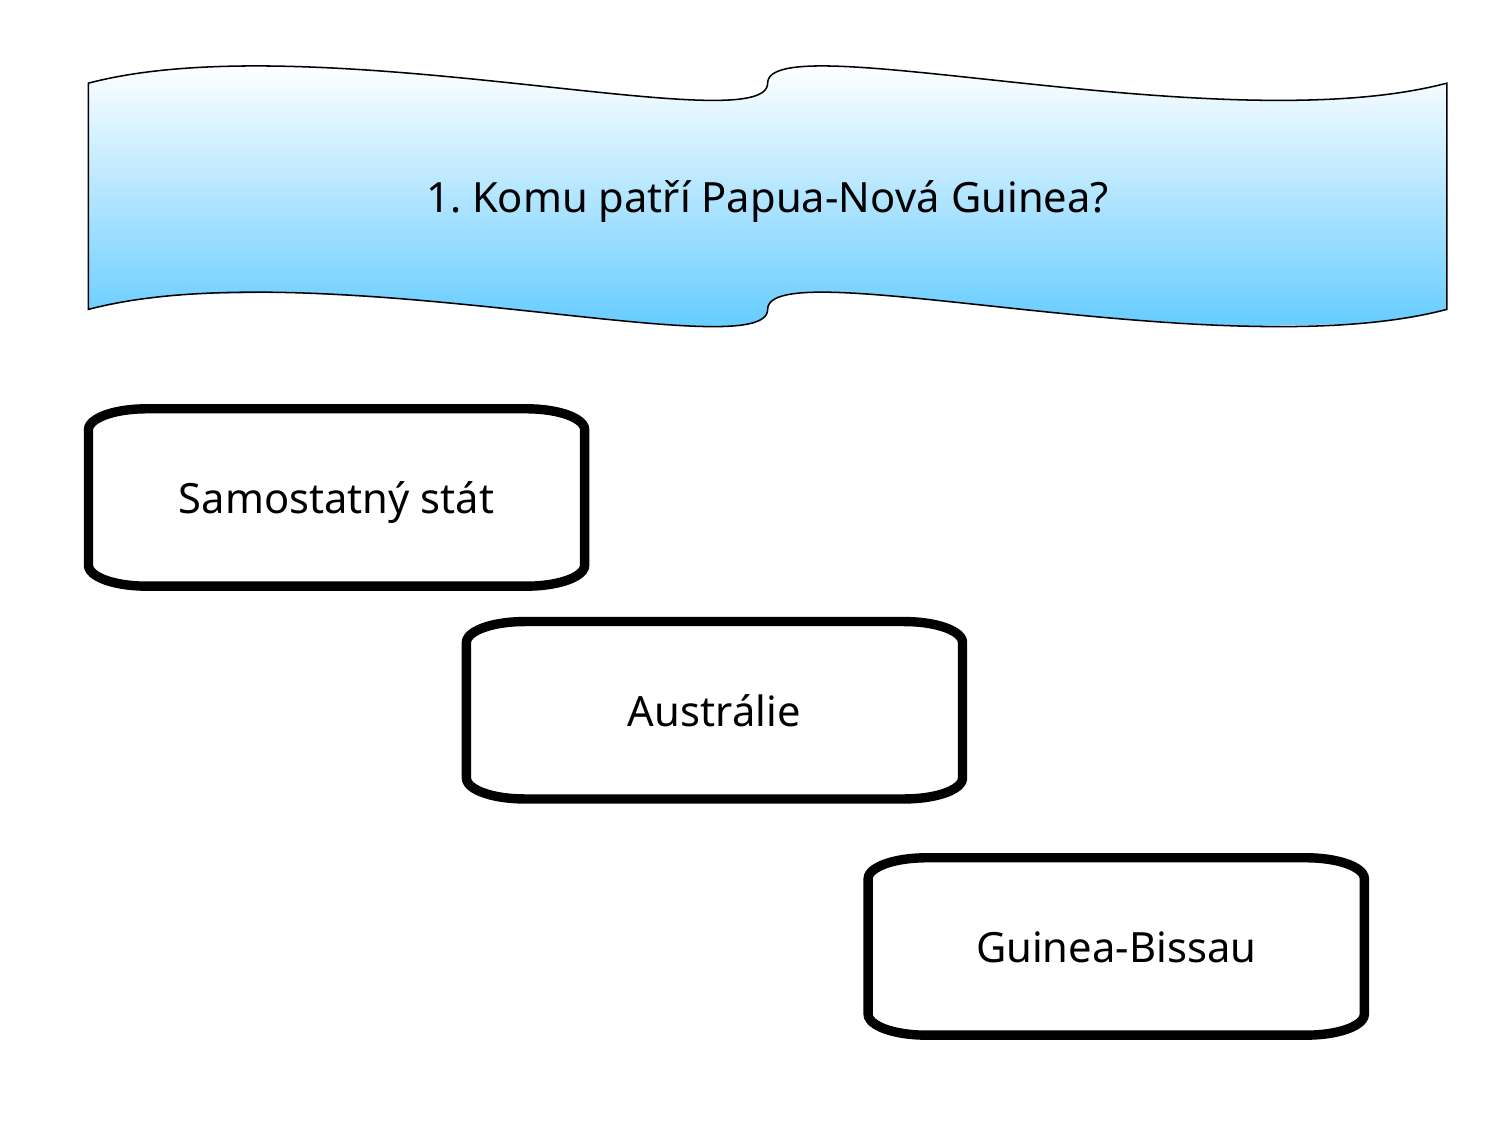

1. Komu patří Papua-Nová Guinea?
Samostatný stát
Austrálie
Guinea-Bissau